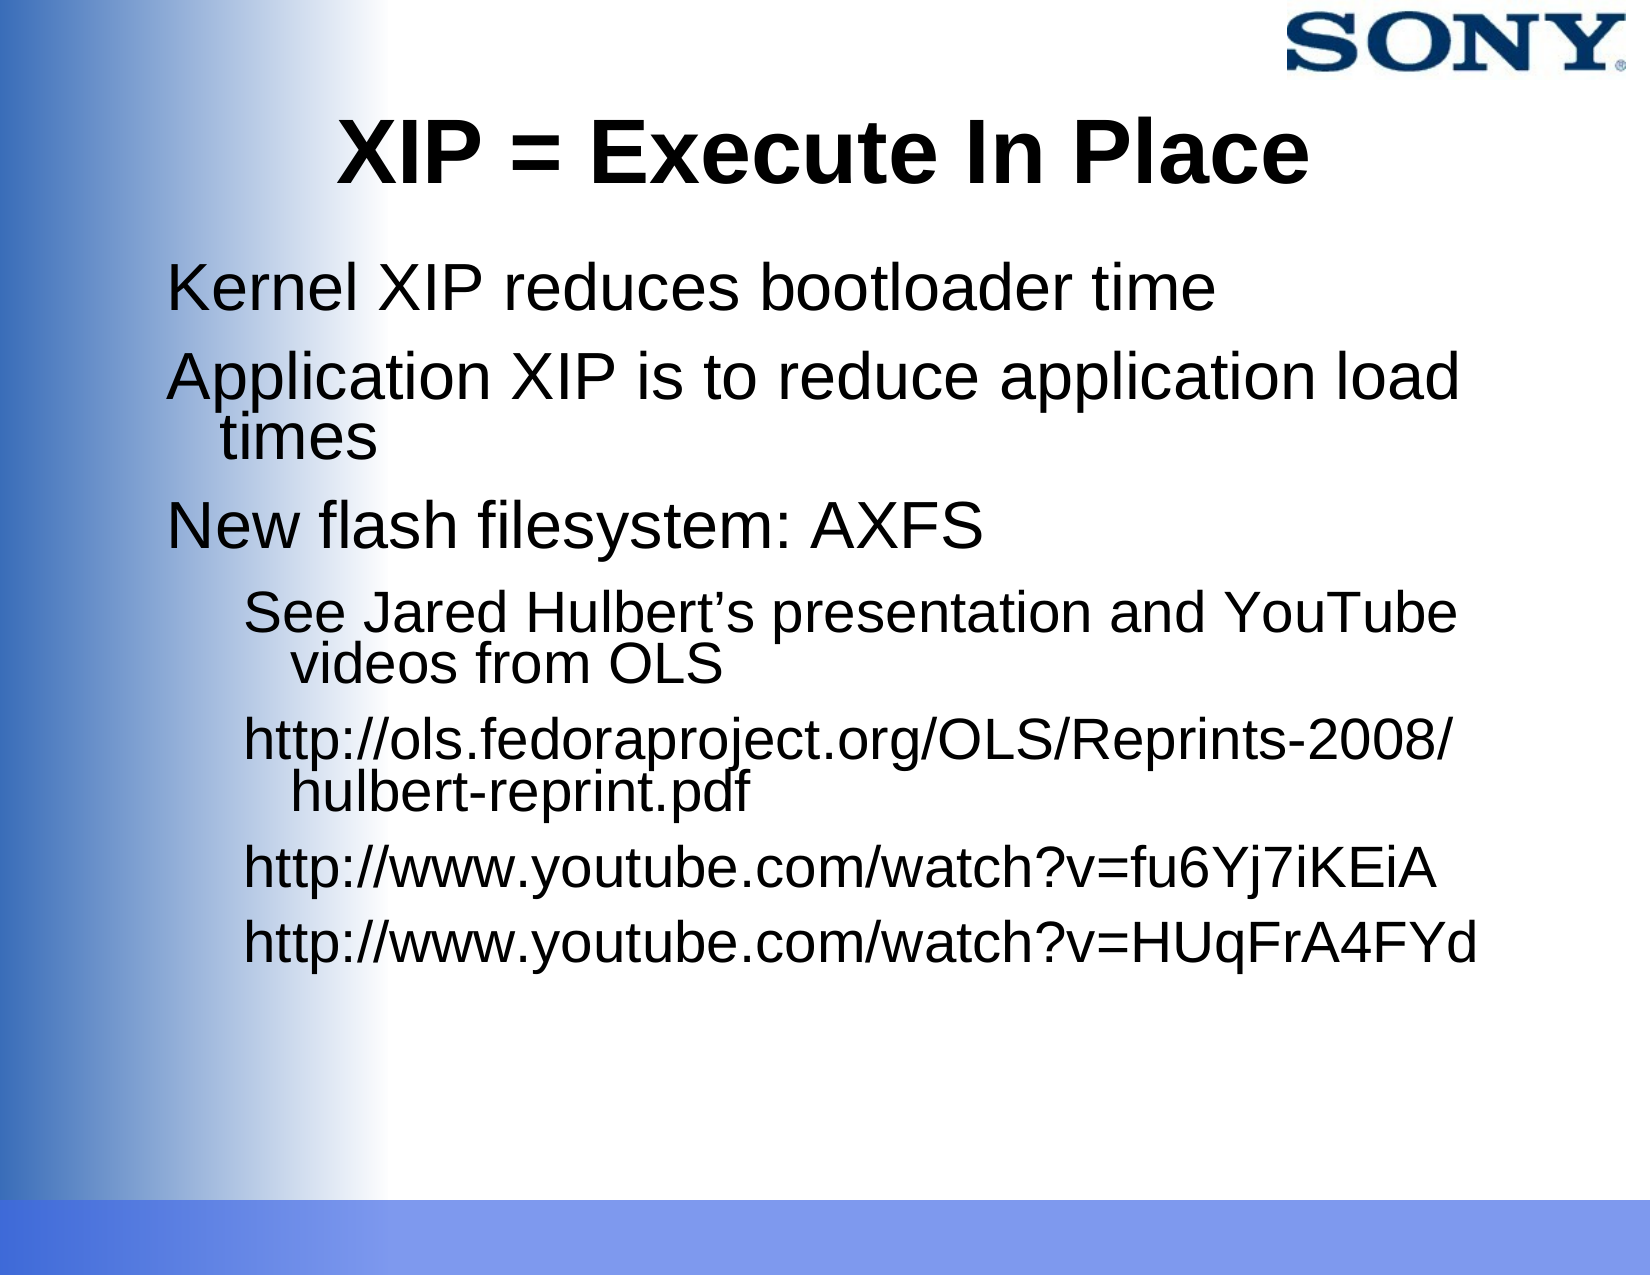

# XIP = Execute In Place
Kernel XIP reduces bootloader time
Application XIP is to reduce application load times
New flash filesystem: AXFS
See Jared Hulbert’s presentation and YouTube videos from OLS
http://ols.fedoraproject.org/OLS/Reprints-2008/hulbert-reprint.pdf
http://www.youtube.com/watch?v=fu6Yj7iKEiA
http://www.youtube.com/watch?v=HUqFrA4FYd